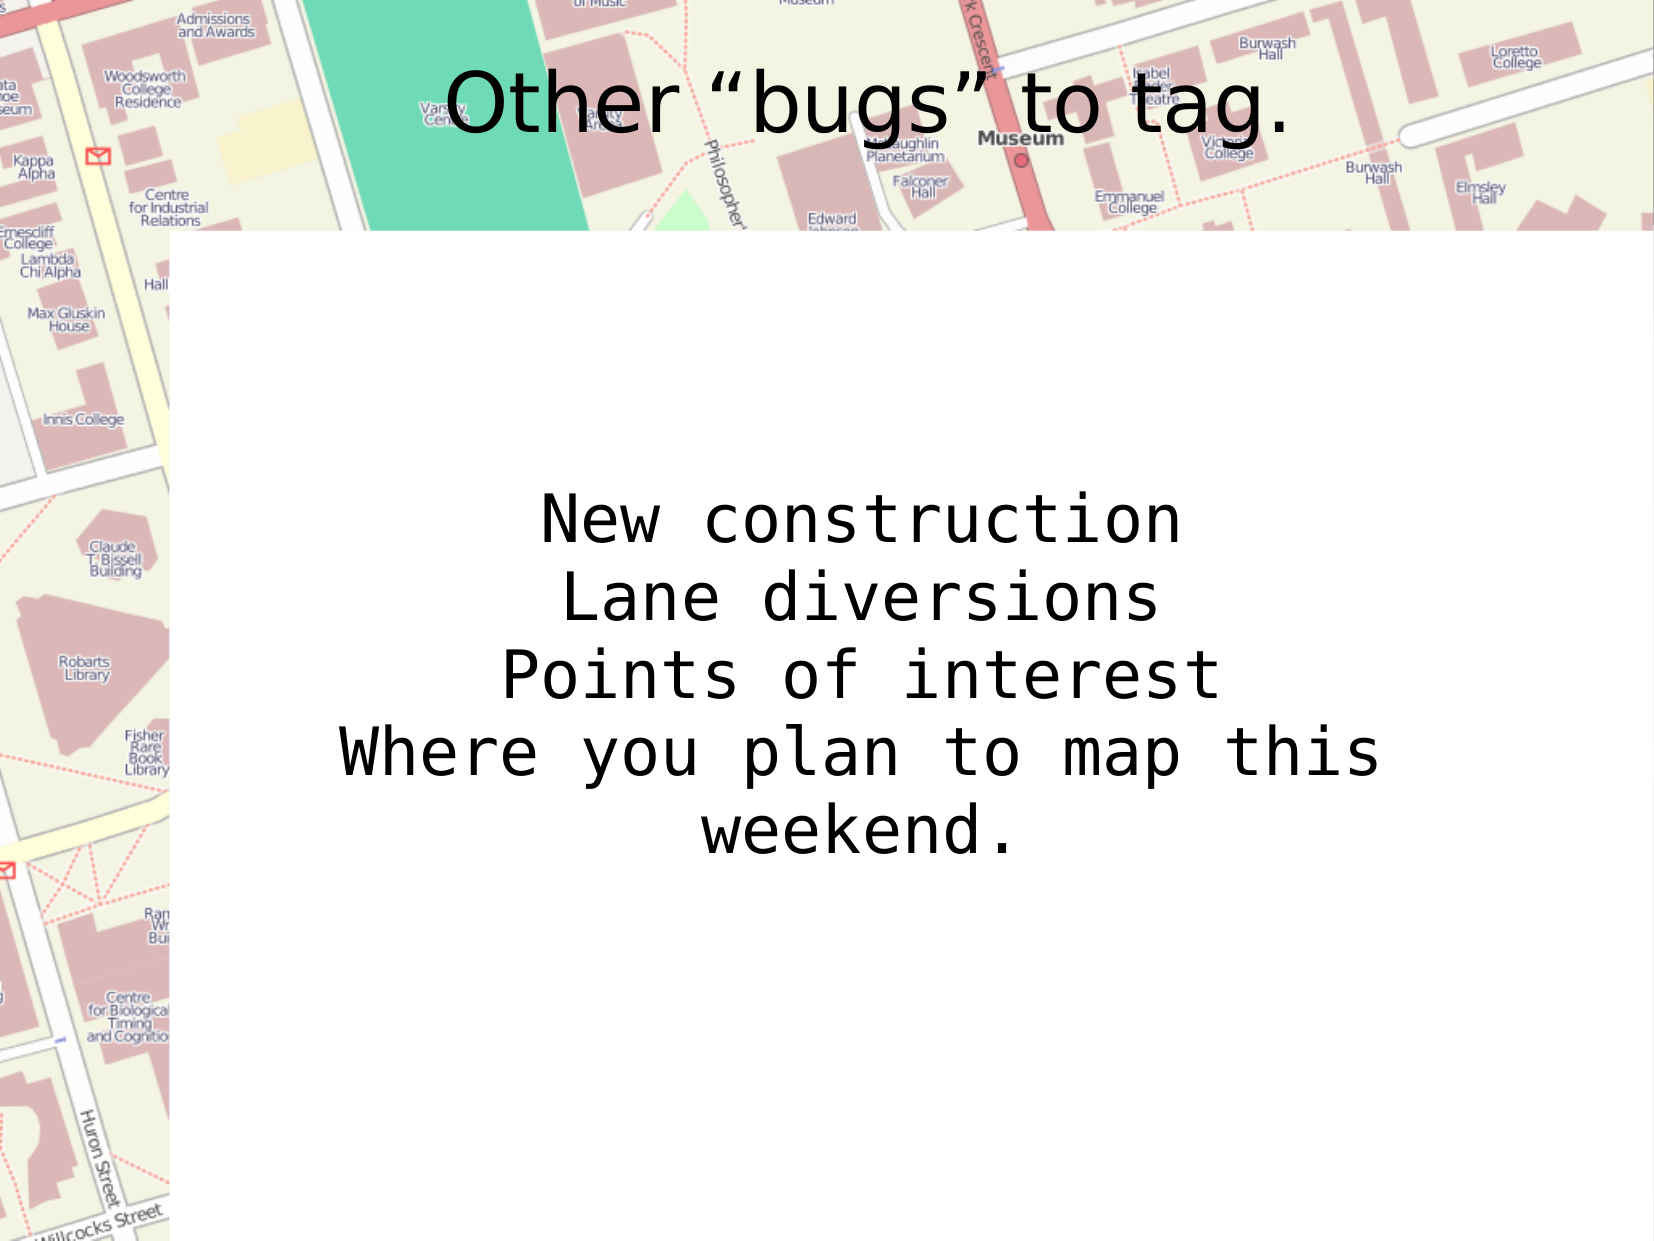

# Other “bugs” to tag.
New construction
Lane diversions
Points of interest
Where you plan to map this weekend.